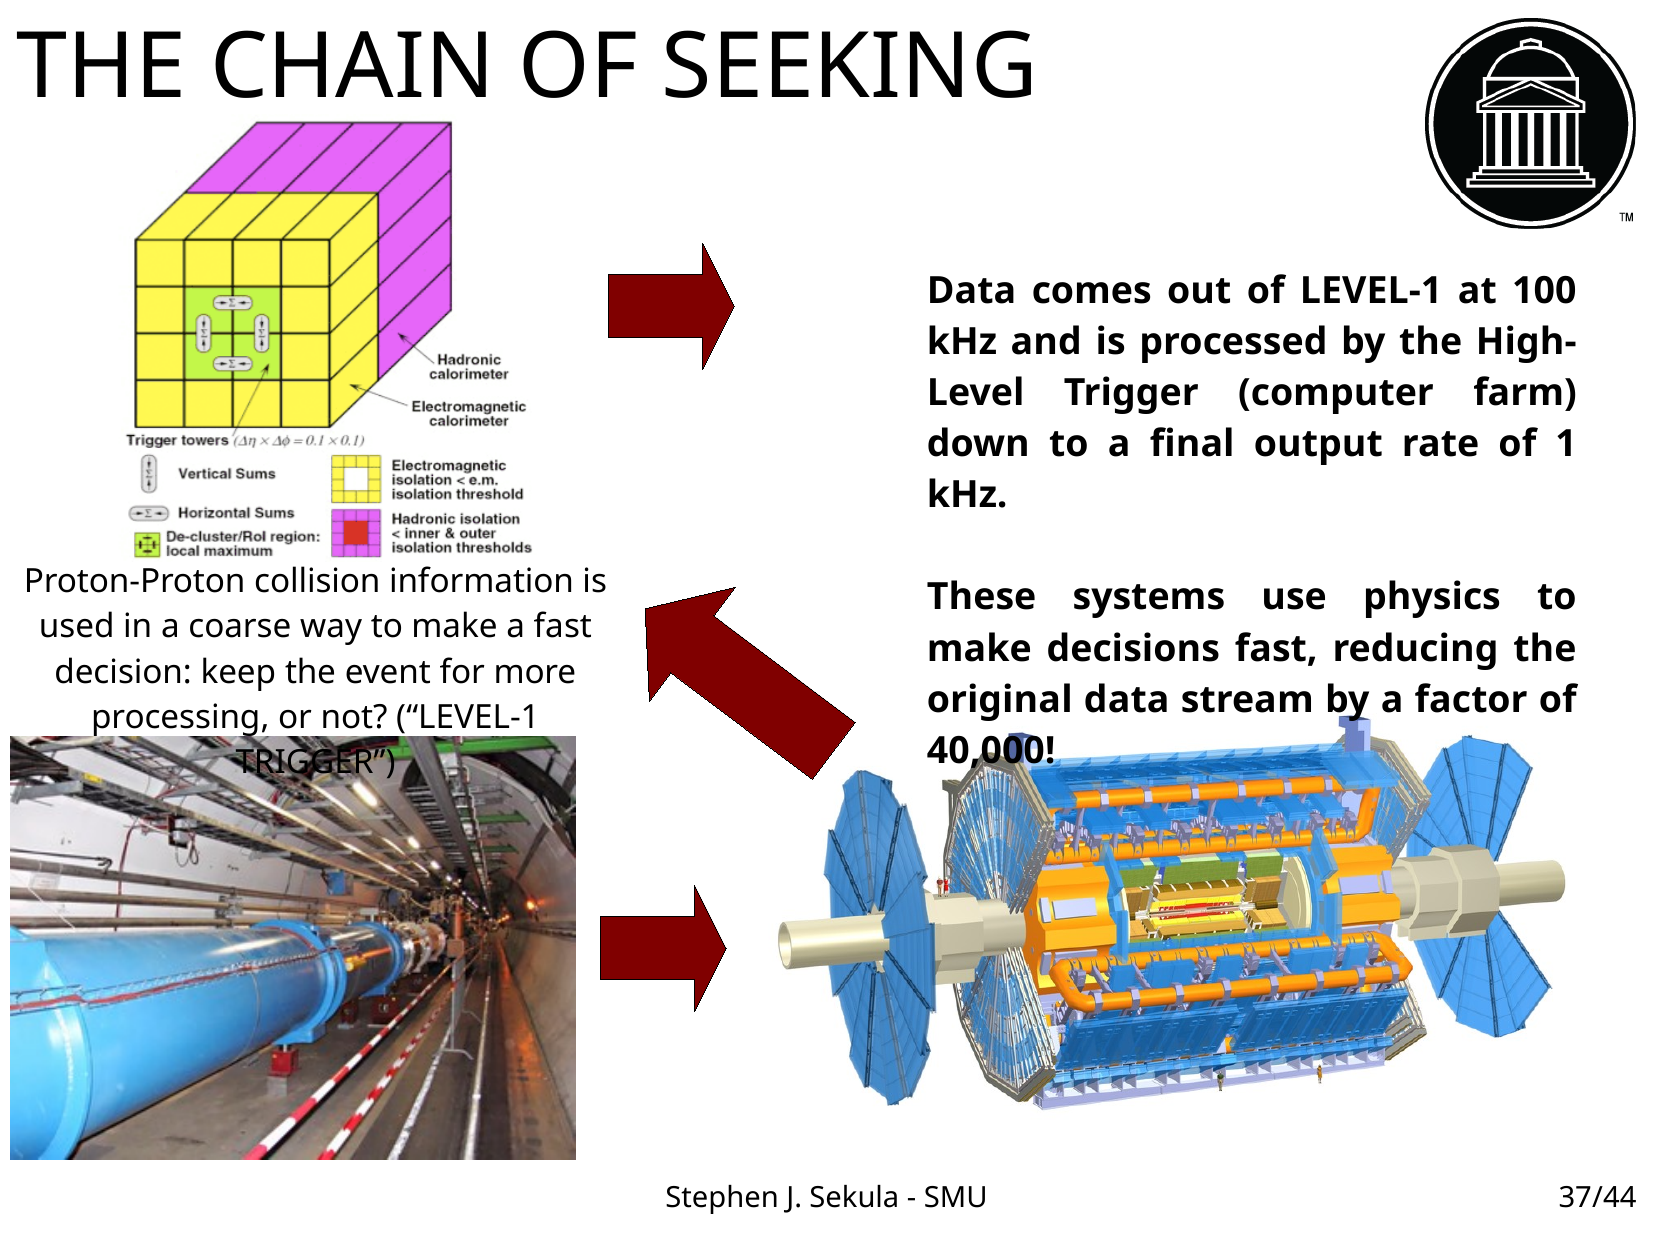

# THE CHAIN OF SEEKING
Proton-Proton collision information is used in a coarse way to make a fast decision: keep the event for more processing, or not? (“LEVEL-1 TRIGGER”)
Data comes out of LEVEL-1 at 100 kHz and is processed by the High-Level Trigger (computer farm) down to a final output rate of 1 kHz.
These systems use physics to make decisions fast, reducing the original data stream by a factor of 40,000!
37
Stephen J. Sekula - SMU